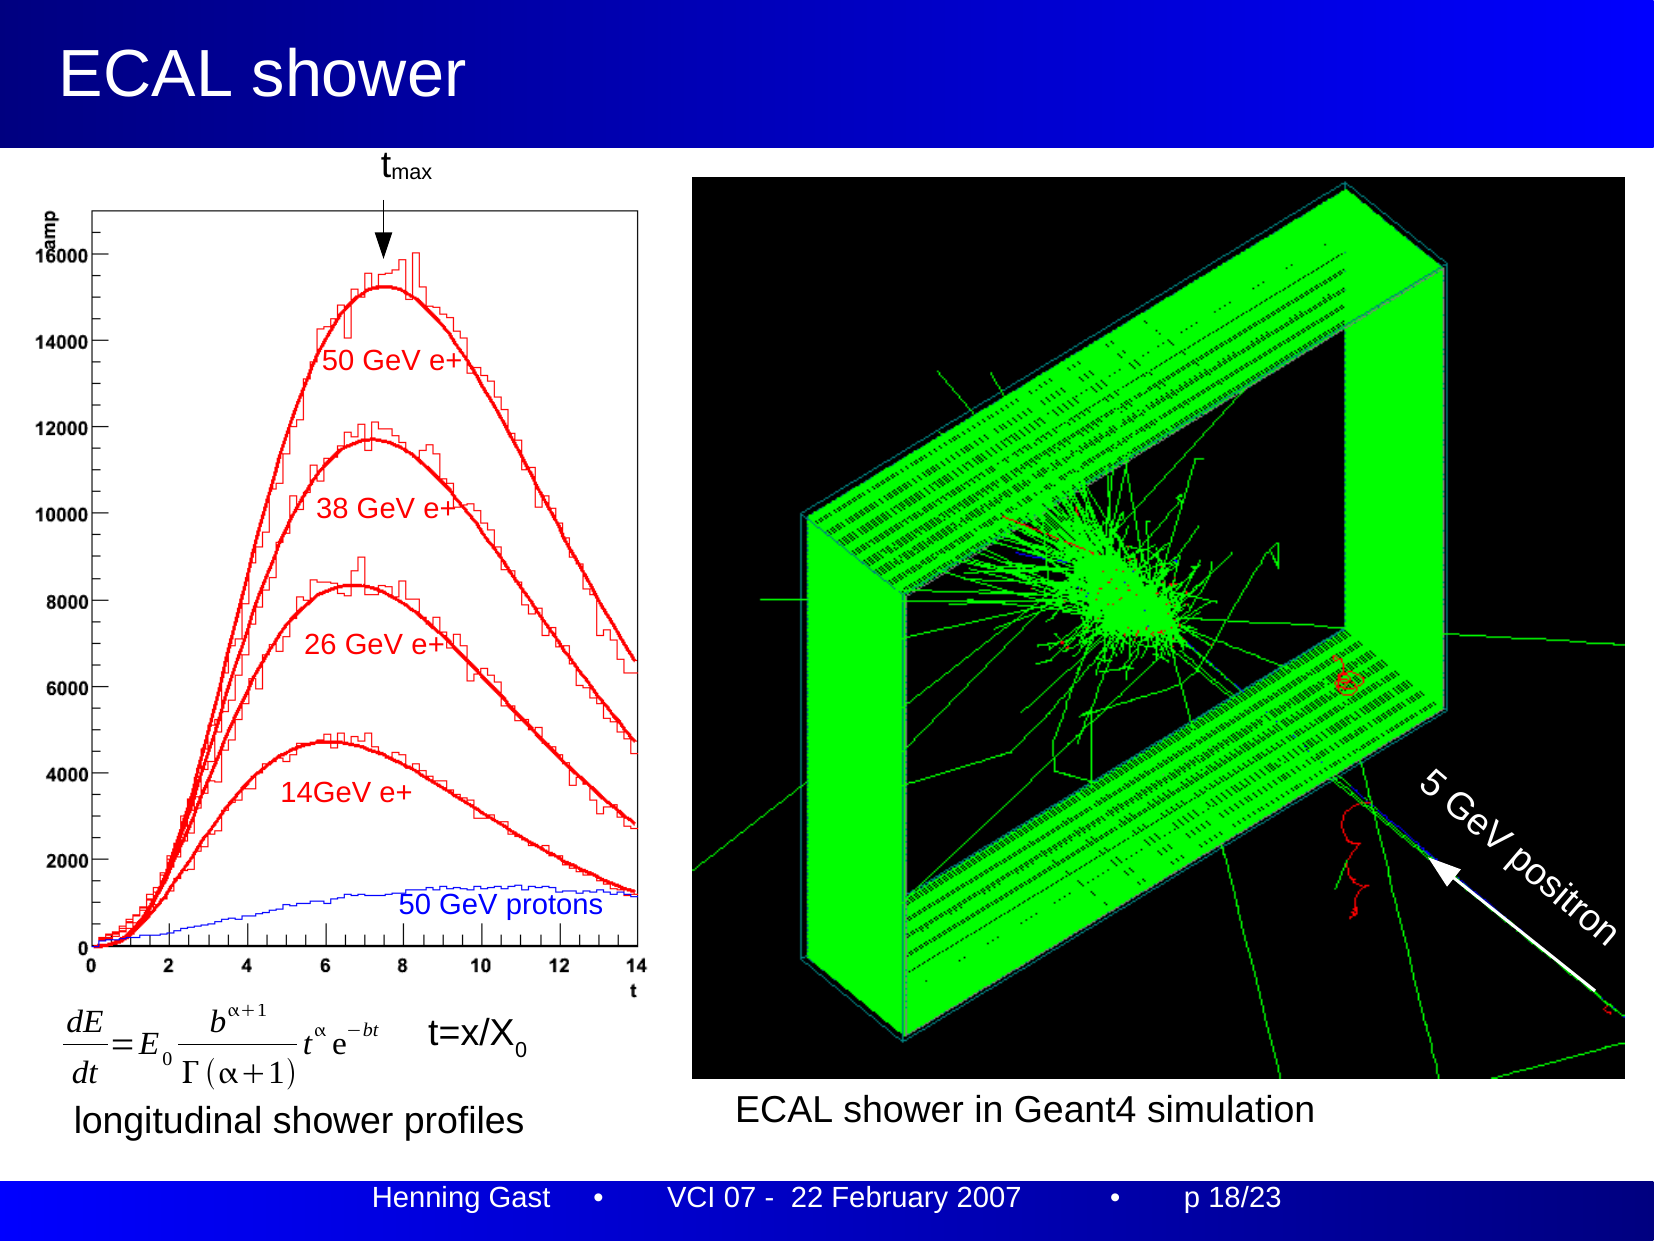

# ECAL shower
tmax
50 GeV e+
38 GeV e+
26 GeV e+
14GeV e+
5 GeV positron
50 GeV protons
t=x/X0
ECAL shower in Geant4 simulation
longitudinal shower profiles